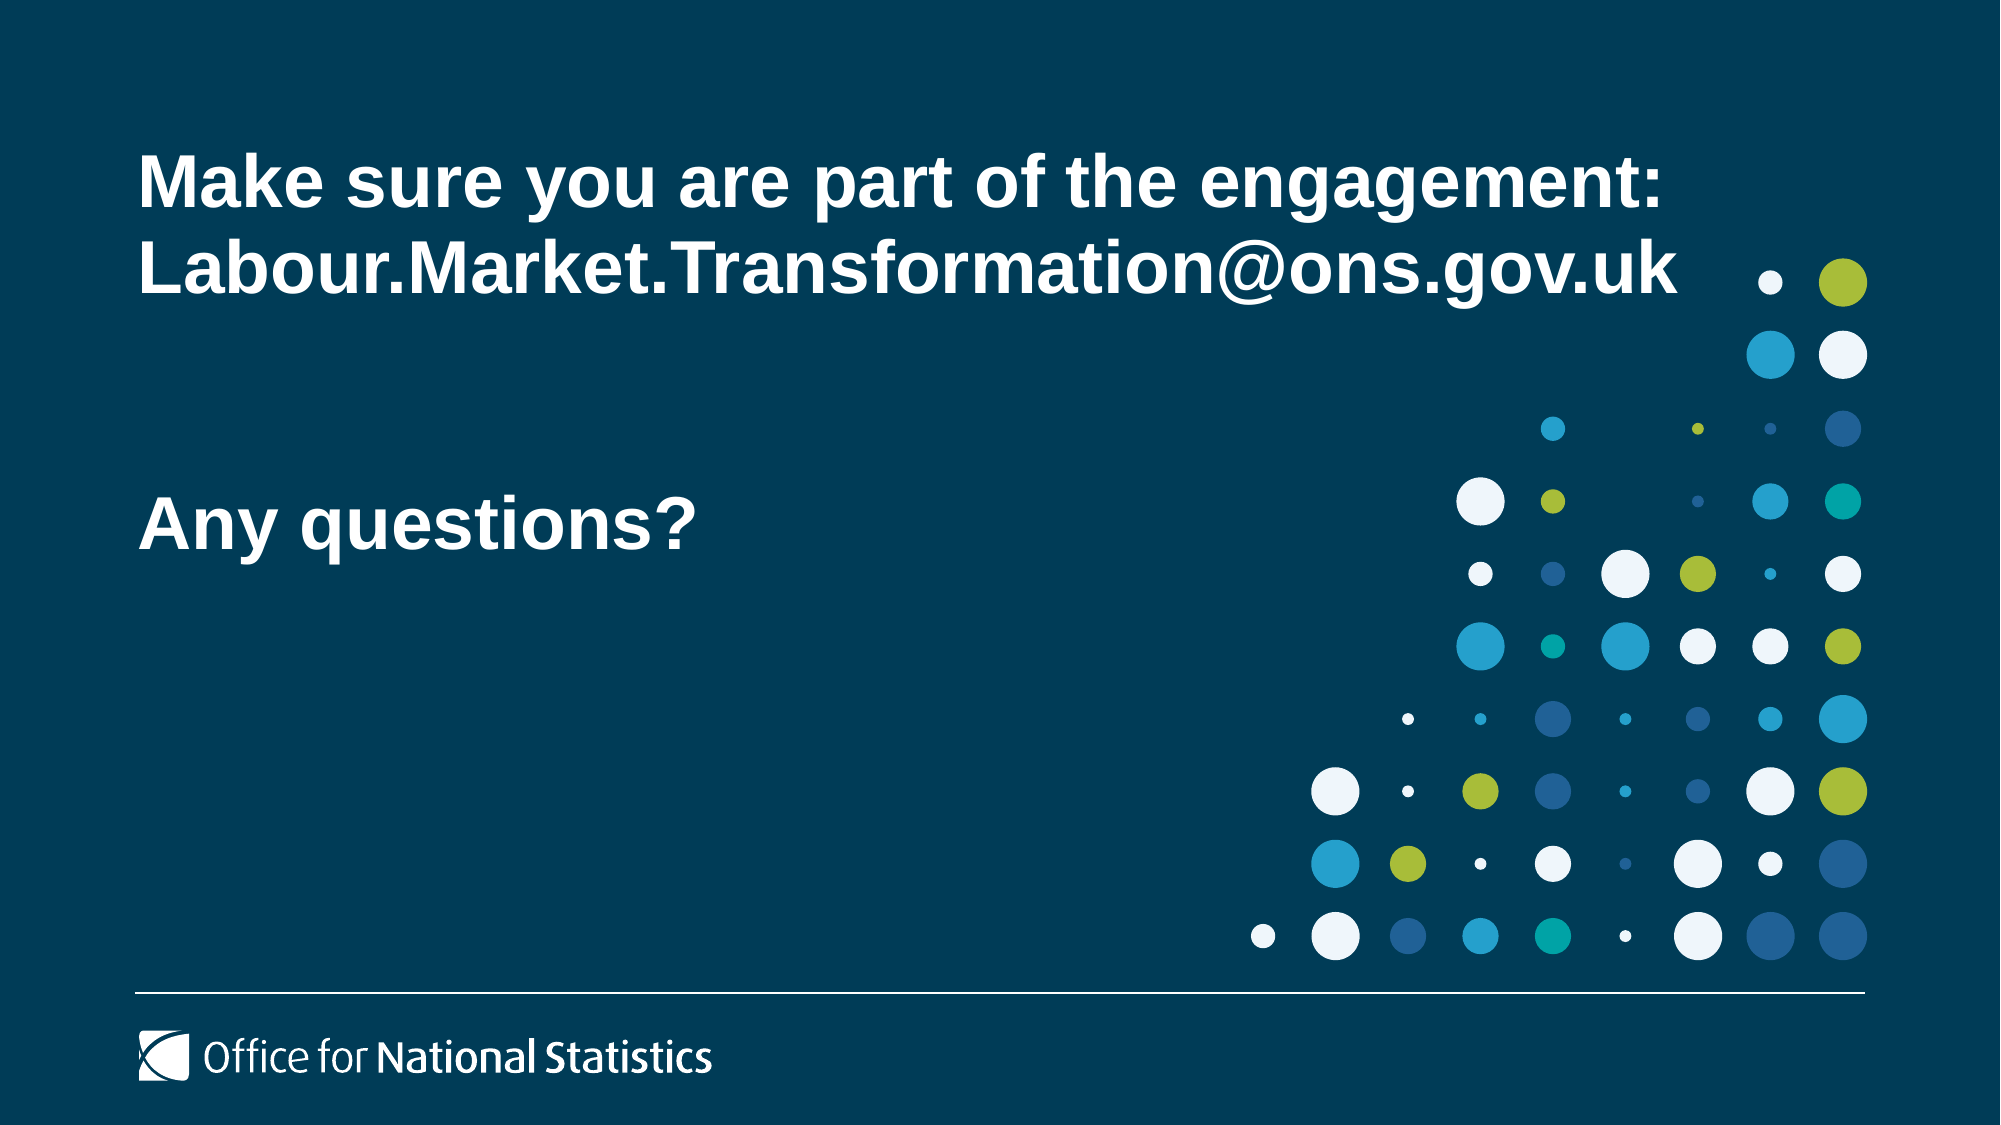

# Make sure you are part of the engagement: Labour.Market.Transformation@ons.gov.uk Any questions?